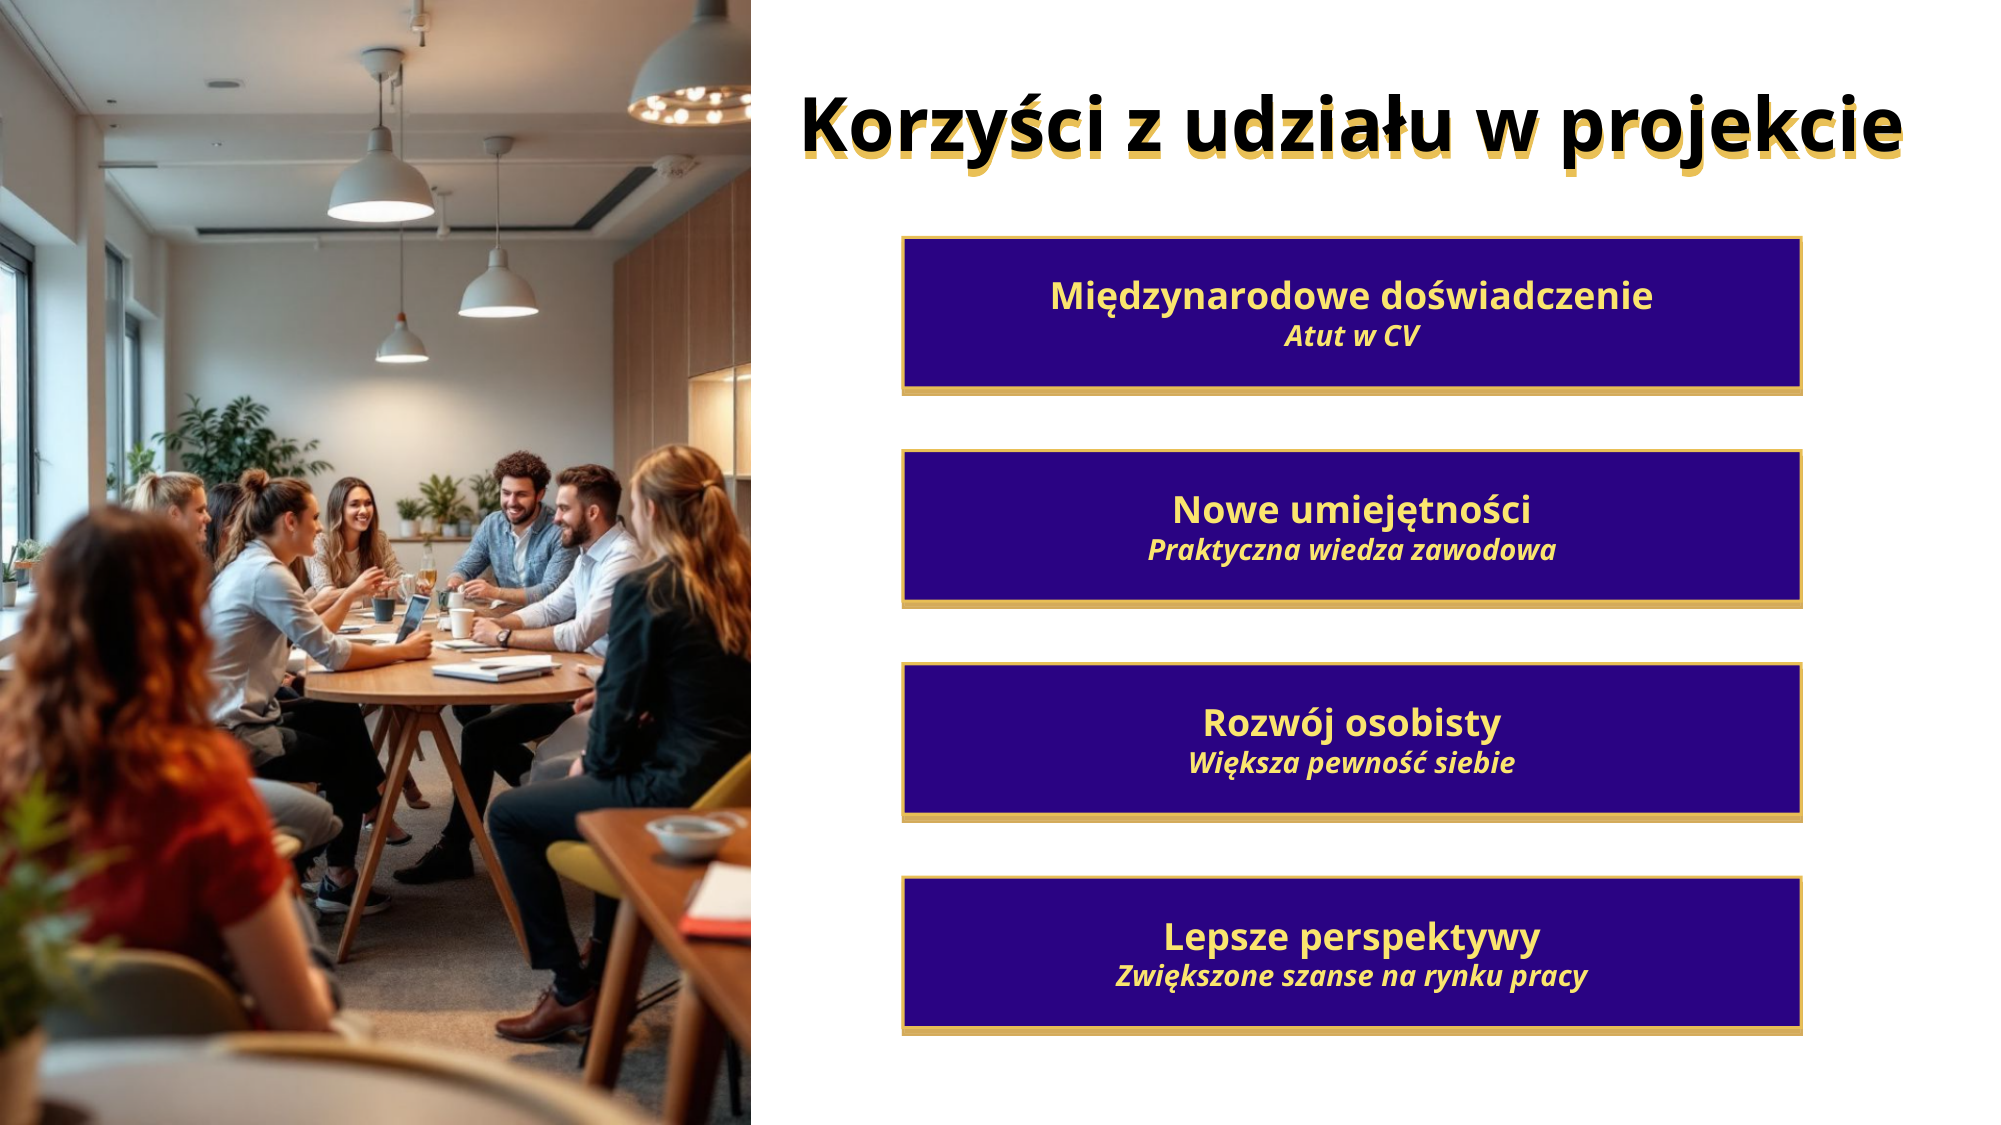

Korzyści z udziału w projekcie
Międzynarodowe doświadczenie
Atut w CV
Nowe umiejętności
Praktyczna wiedza zawodowa
Rozwój osobisty
Większa pewność siebie
Lepsze perspektywy
Zwiększone szanse na rynku pracy